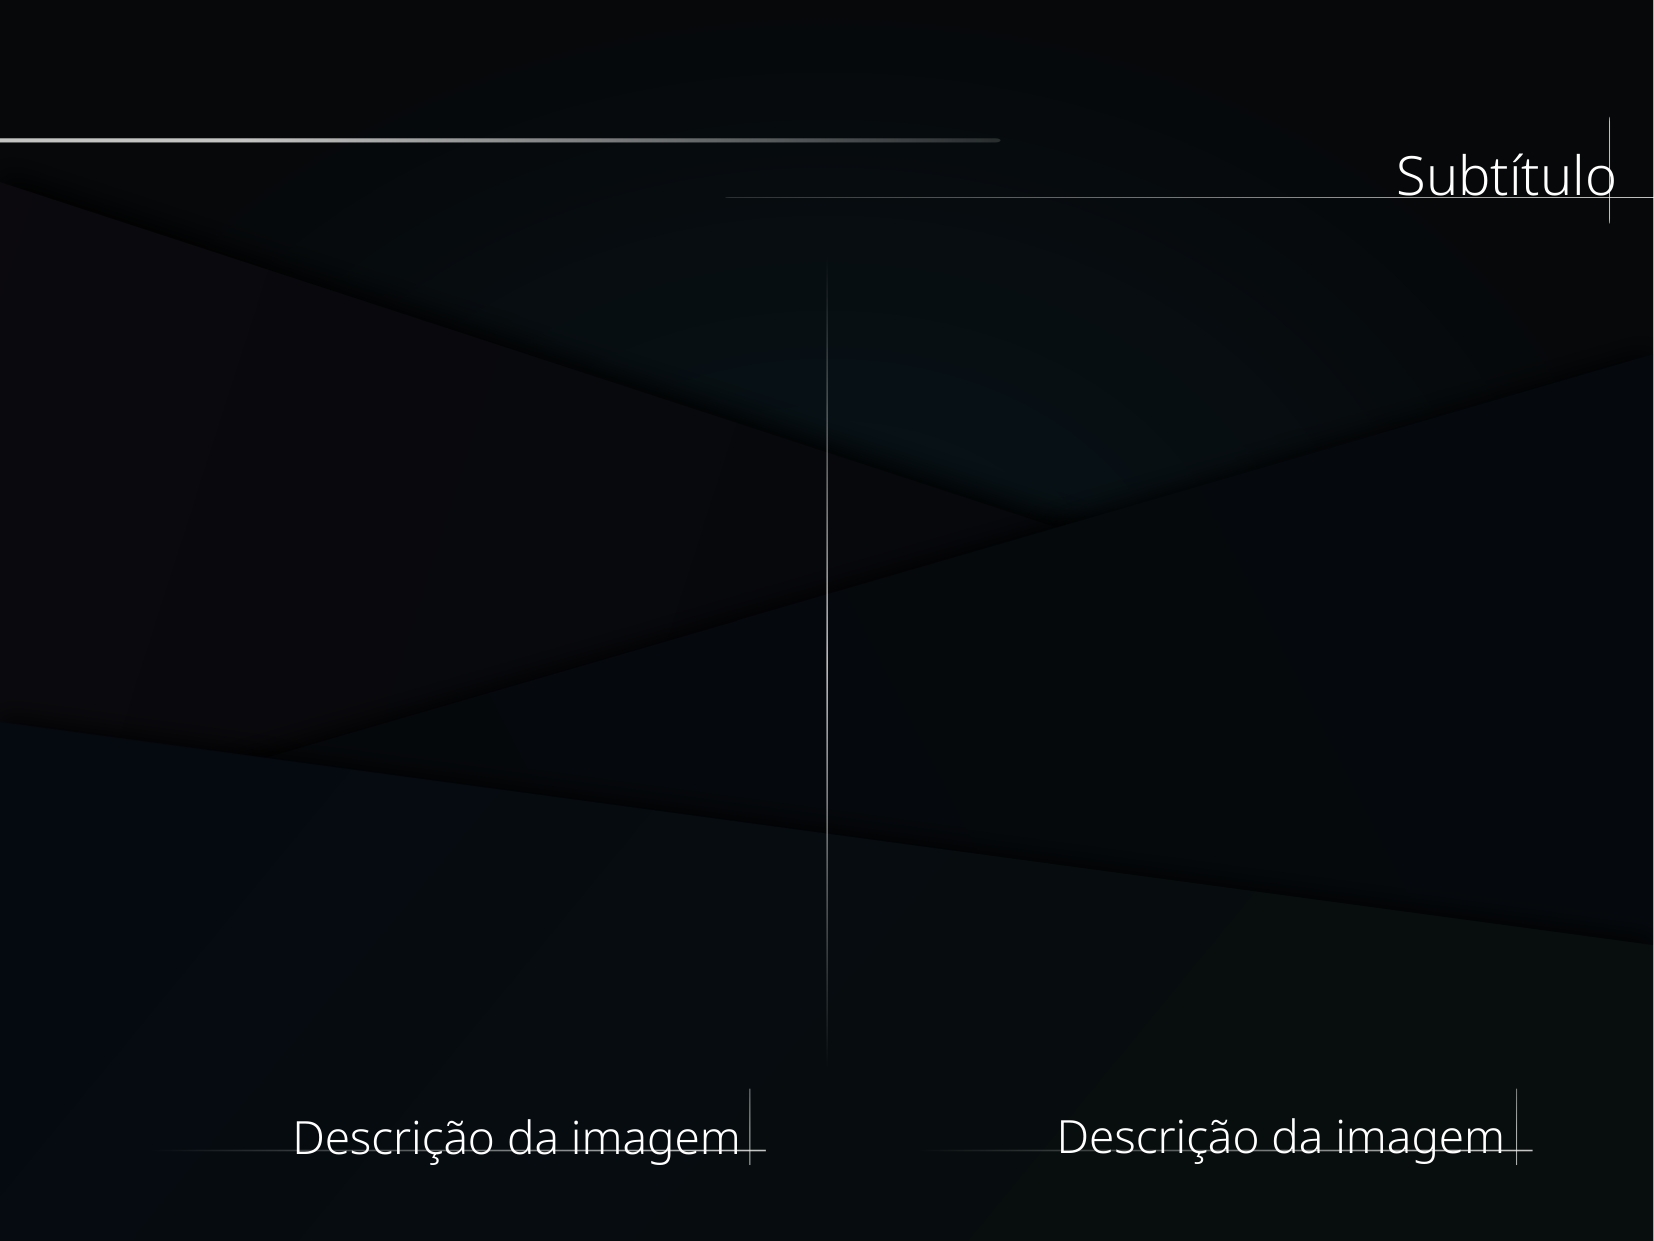

#
Subtítulo
Descrição da imagem
Descrição da imagem